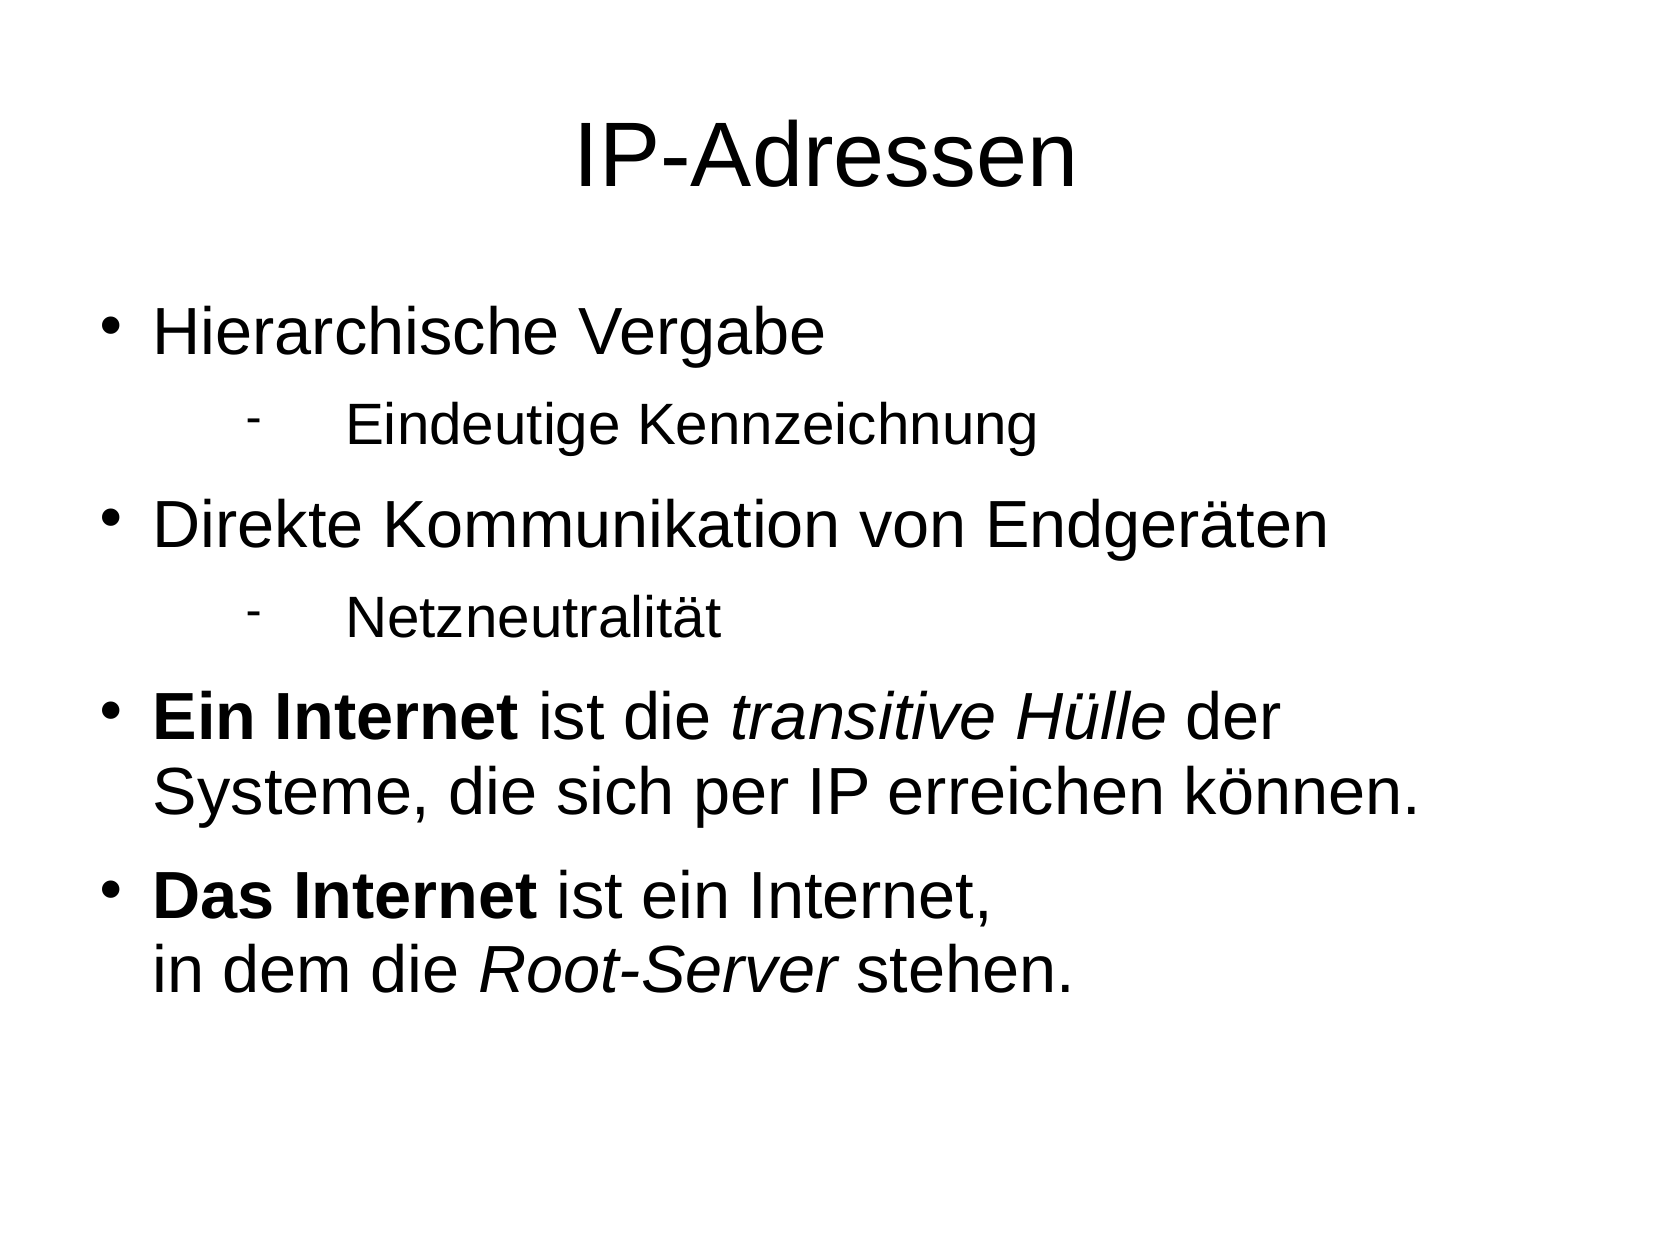

# IP-Adressen
Hierarchische Vergabe
Eindeutige Kennzeichnung
Direkte Kommunikation von Endgeräten
Netzneutralität
Ein Internet ist die transitive Hülle der Systeme, die sich per IP erreichen können.
Das Internet ist ein Internet,
in dem die Root-Server stehen.